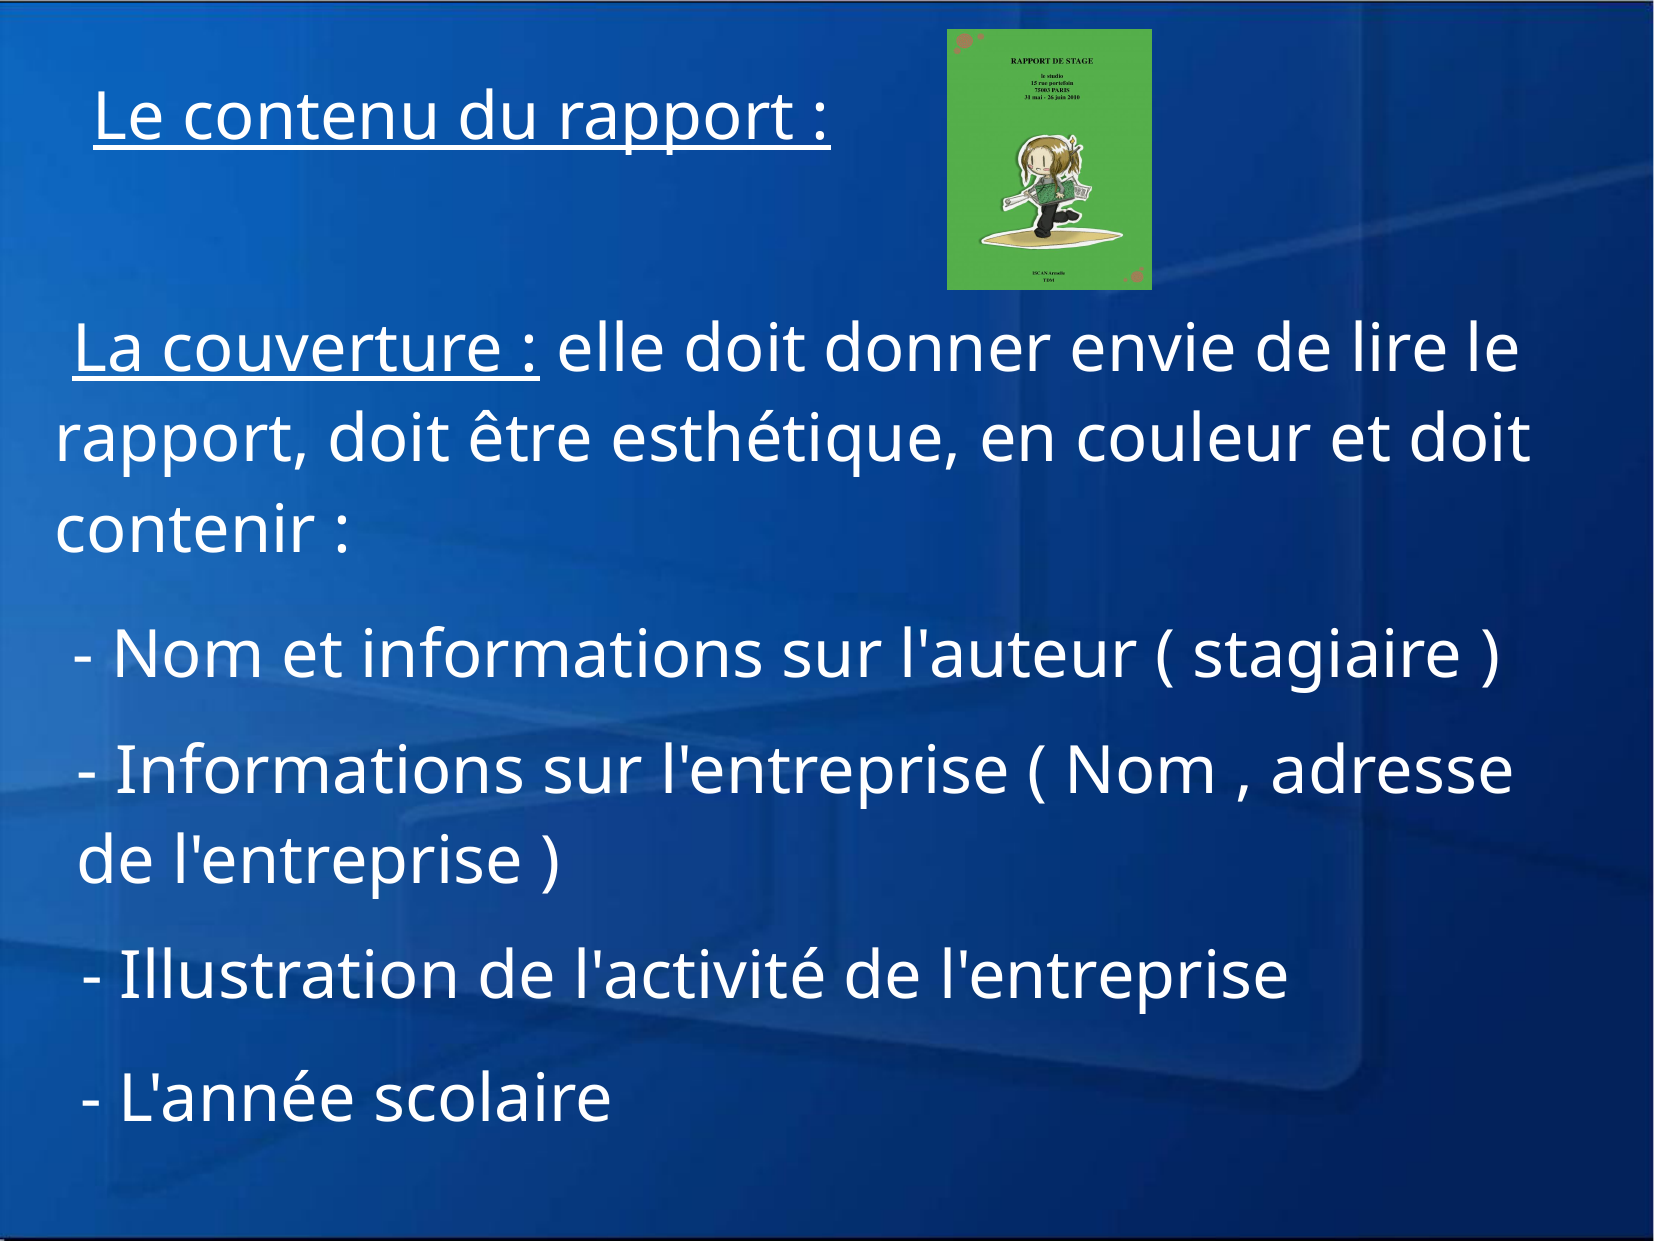

Le contenu du rapport :
 La couverture : elle doit donner envie de lire le rapport, doit être esthétique, en couleur et doit contenir :
 - Nom et informations sur l'auteur ( stagiaire )
- Informations sur l'entreprise ( Nom , adresse de l'entreprise )
- Illustration de l'activité de l'entreprise
- L'année scolaire